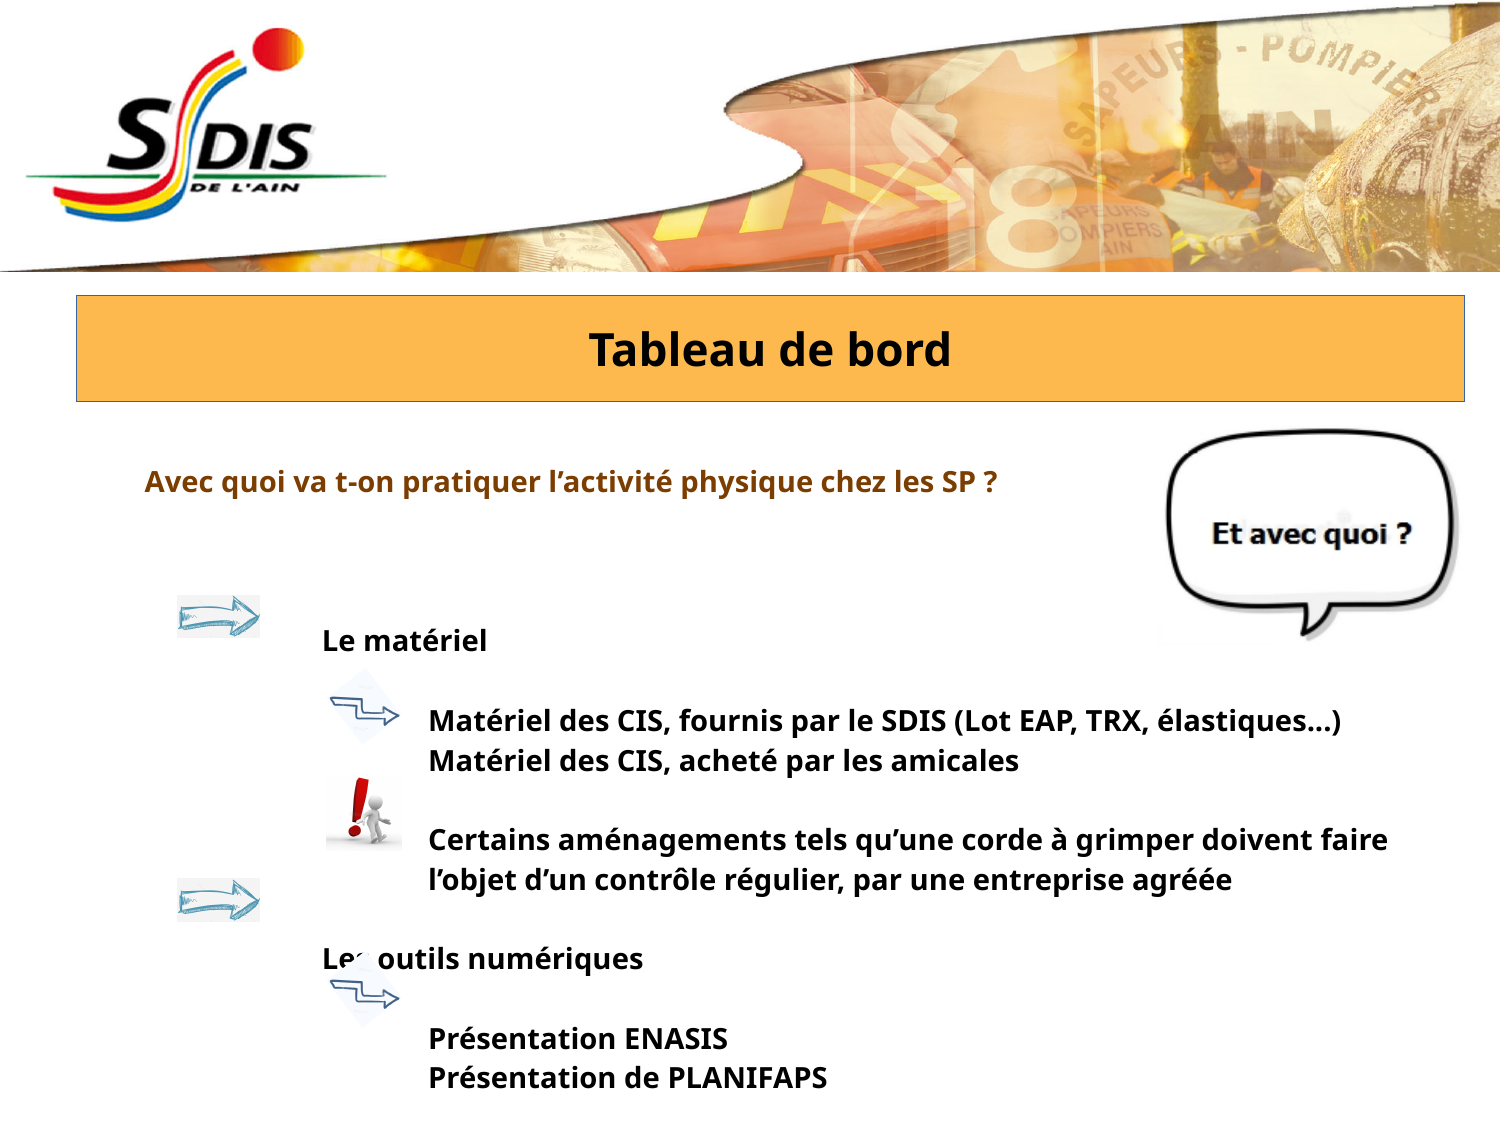

Tableau de bord
Avec quoi va t-on pratiquer l’activité physique chez les SP ?
Le matériel
Matériel des CIS, fournis par le SDIS (Lot EAP, TRX, élastiques...)
Matériel des CIS, acheté par les amicales
Certains aménagements tels qu’une corde à grimper doivent faire l’objet d’un contrôle régulier, par une entreprise agréée
Les outils numériques
Présentation ENASIS
Présentation de PLANIFAPS